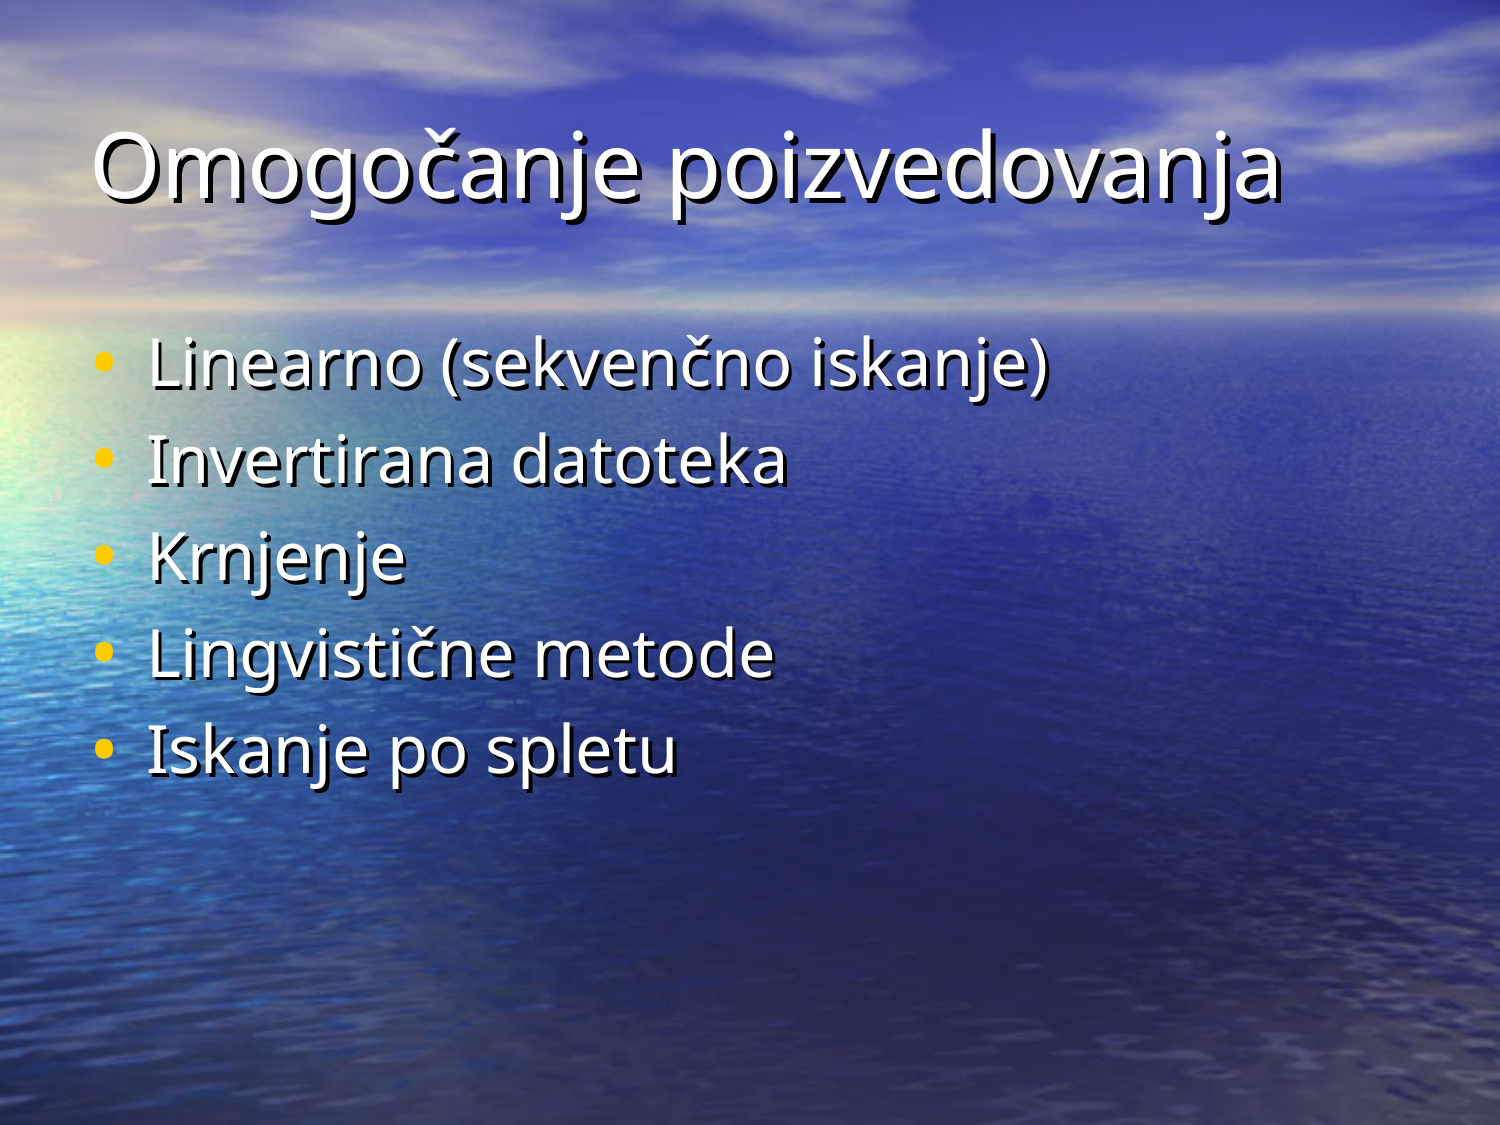

# Omogočanje poizvedovanja
Linearno (sekvenčno iskanje)
Invertirana datoteka
Krnjenje
Lingvistične metode
Iskanje po spletu